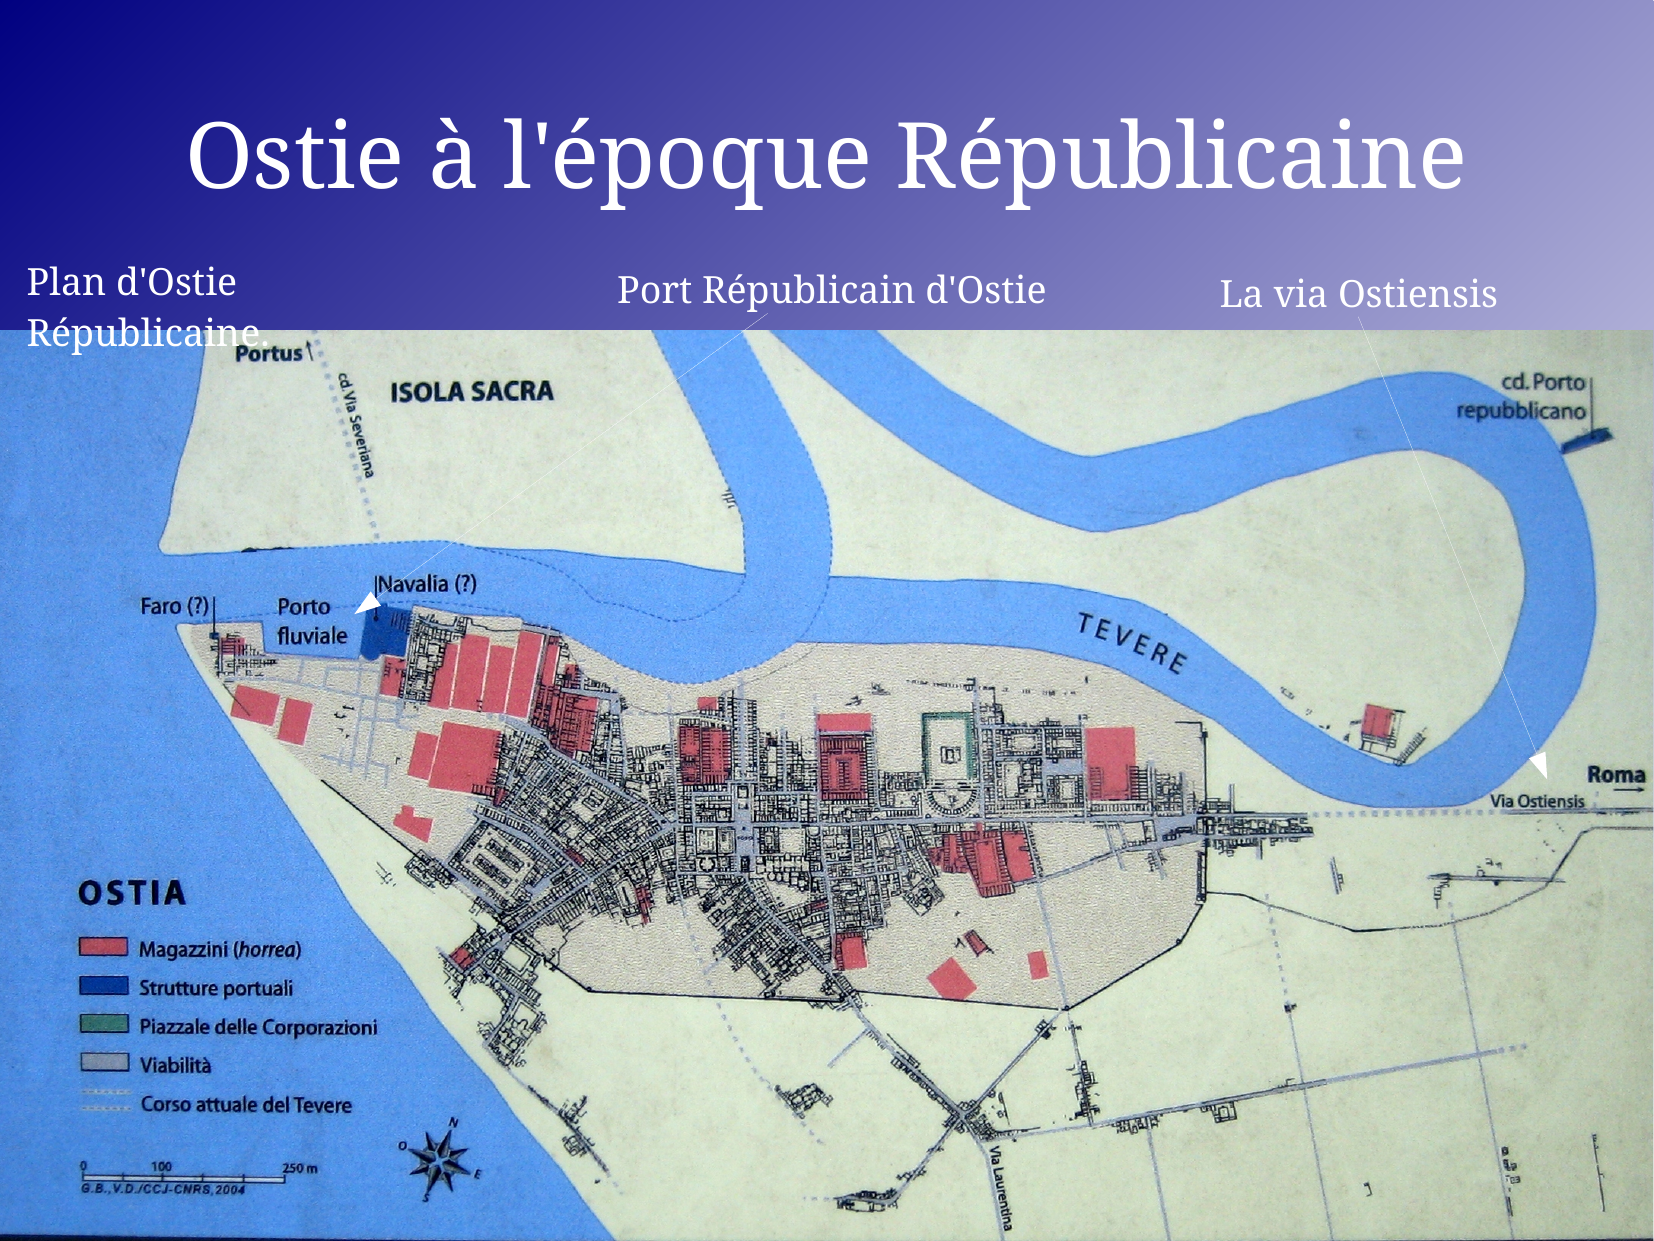

# Ostie à l'époque Républicaine
Plan d'Ostie Républicaine.
Port Républicain d'Ostie
La via Ostiensis